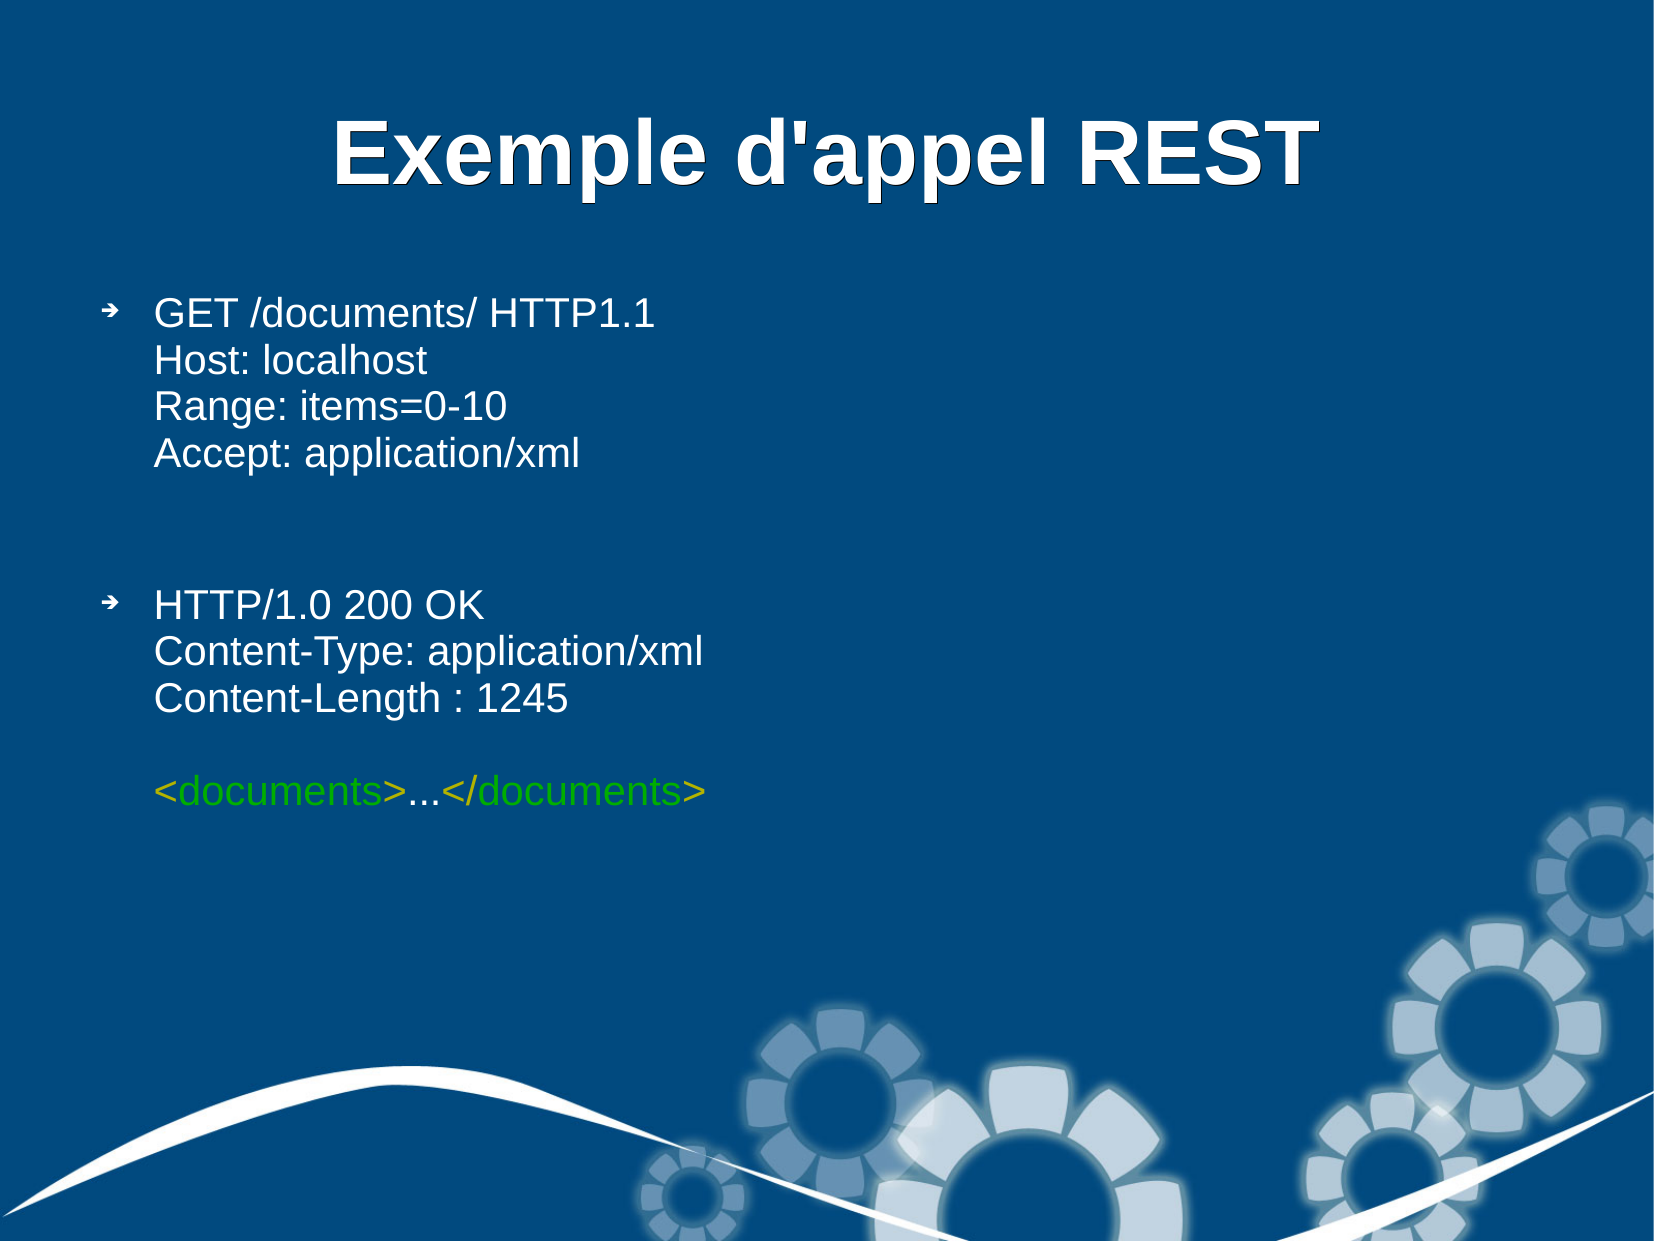

# Exemple d'appel REST
GET /documents/ HTTP1.1
Host: localhost
Range: items=0-10
Accept: application/xml
HTTP/1.0 200 OK
Content-Type: application/xml
Content-Length : 1245
<documents>...</documents>